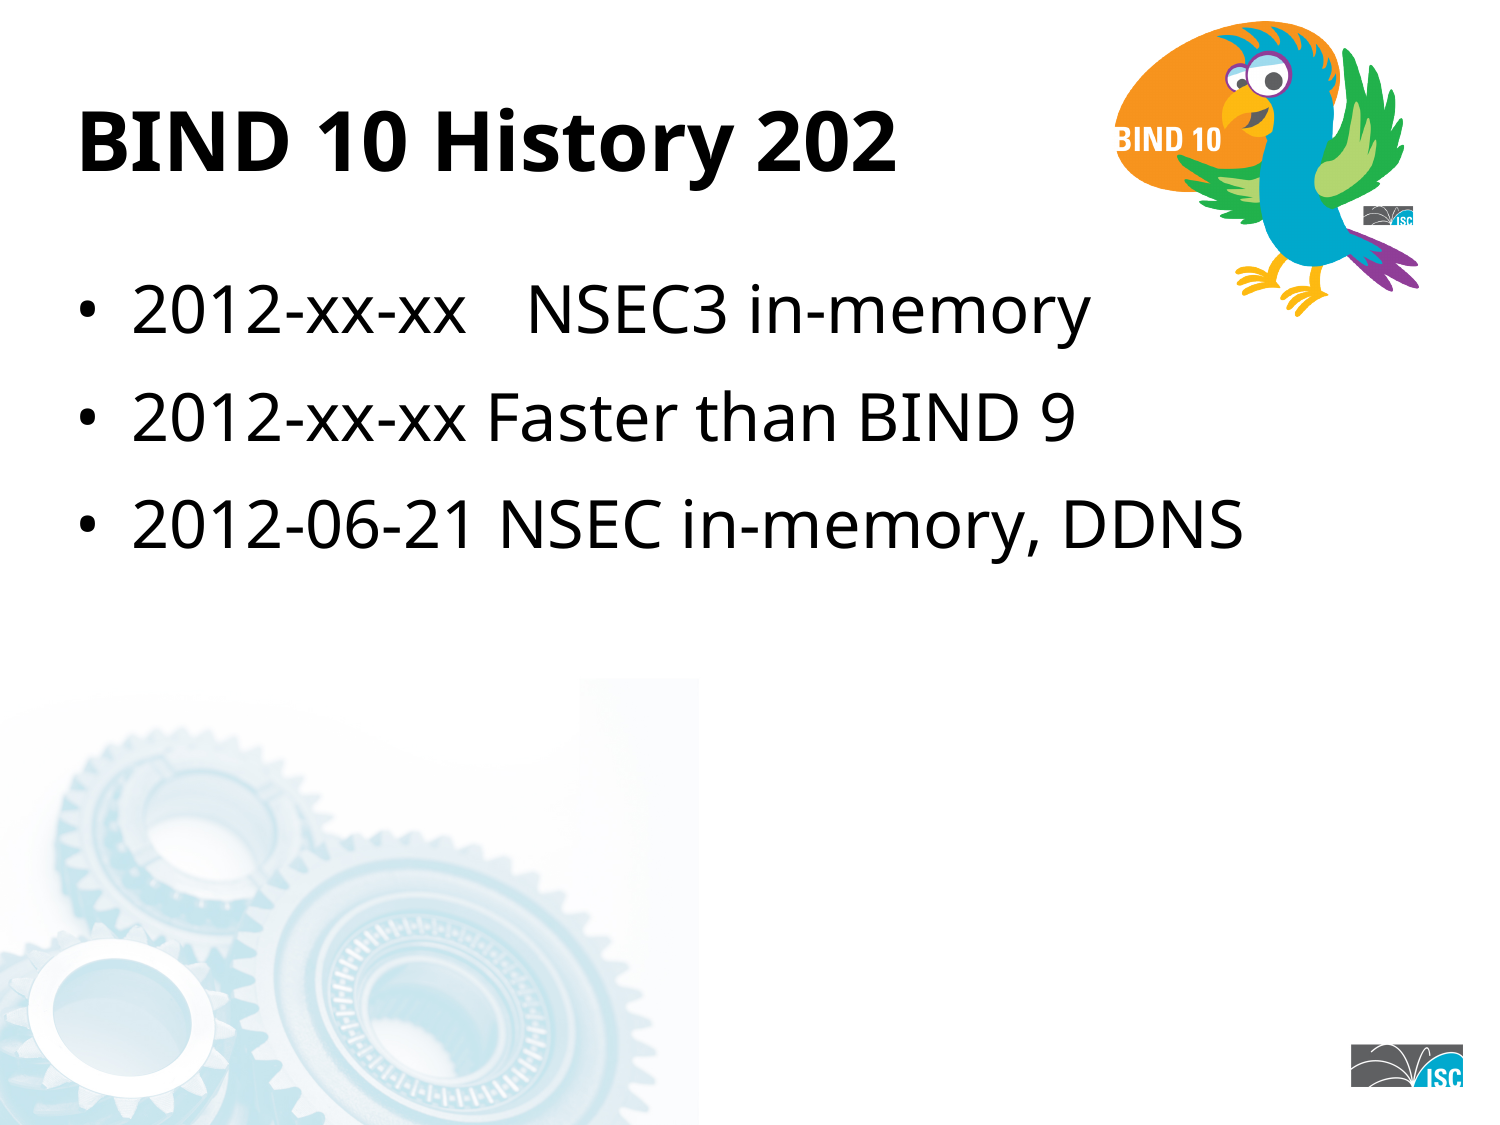

# BIND 10 History 202
2012-xx-xx	NSEC3 in-memory
2012-xx-xx Faster than BIND 9
2012-06-21 NSEC in-memory, DDNS